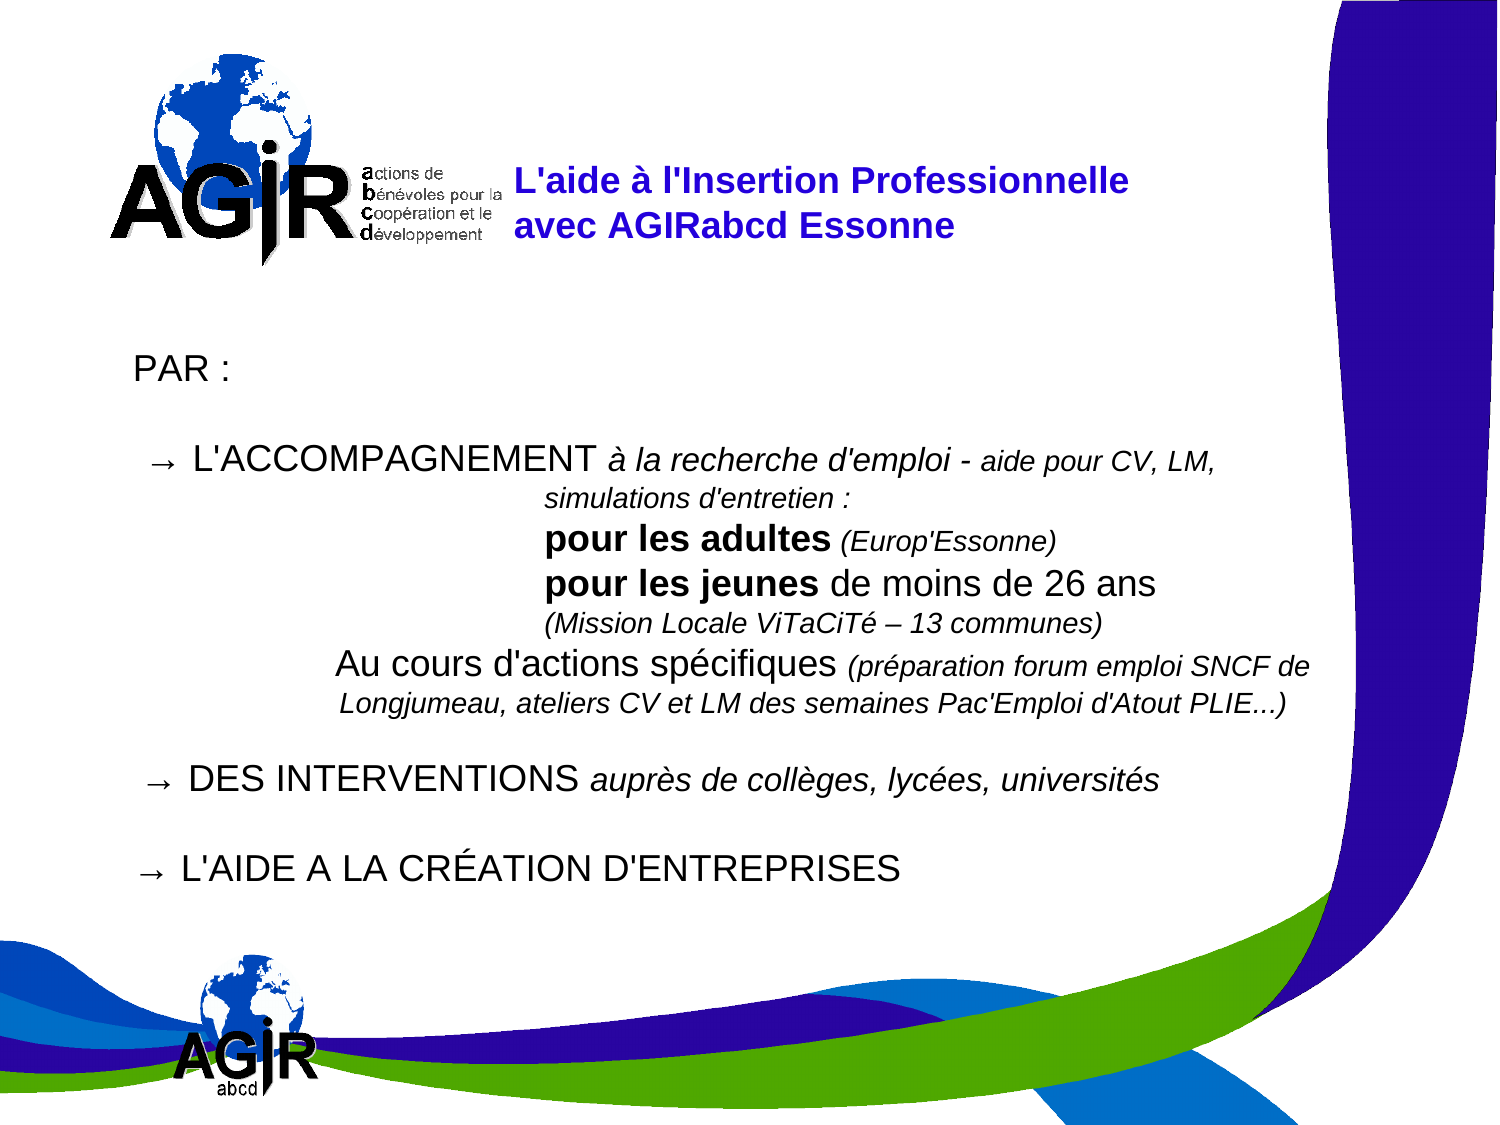

L'aide à l'Insertion Professionnelle
avec AGIRabcd Essonne
PAR :
→ L'ACCOMPAGNEMENT à la recherche d'emploi - aide pour CV, LM, simulations d'entretien :
pour les adultes (Europ'Essonne)
pour les jeunes de moins de 26 ans
(Mission Locale ViTaCiTé – 13 communes)
Au cours d'actions spécifiques (préparation forum emploi SNCF de Longjumeau, ateliers CV et LM des semaines Pac'Emploi d'Atout PLIE...)
→ DES INTERVENTIONS auprès de collèges, lycées, universités
→ L'AIDE A LA CRÉATION D'ENTREPRISES